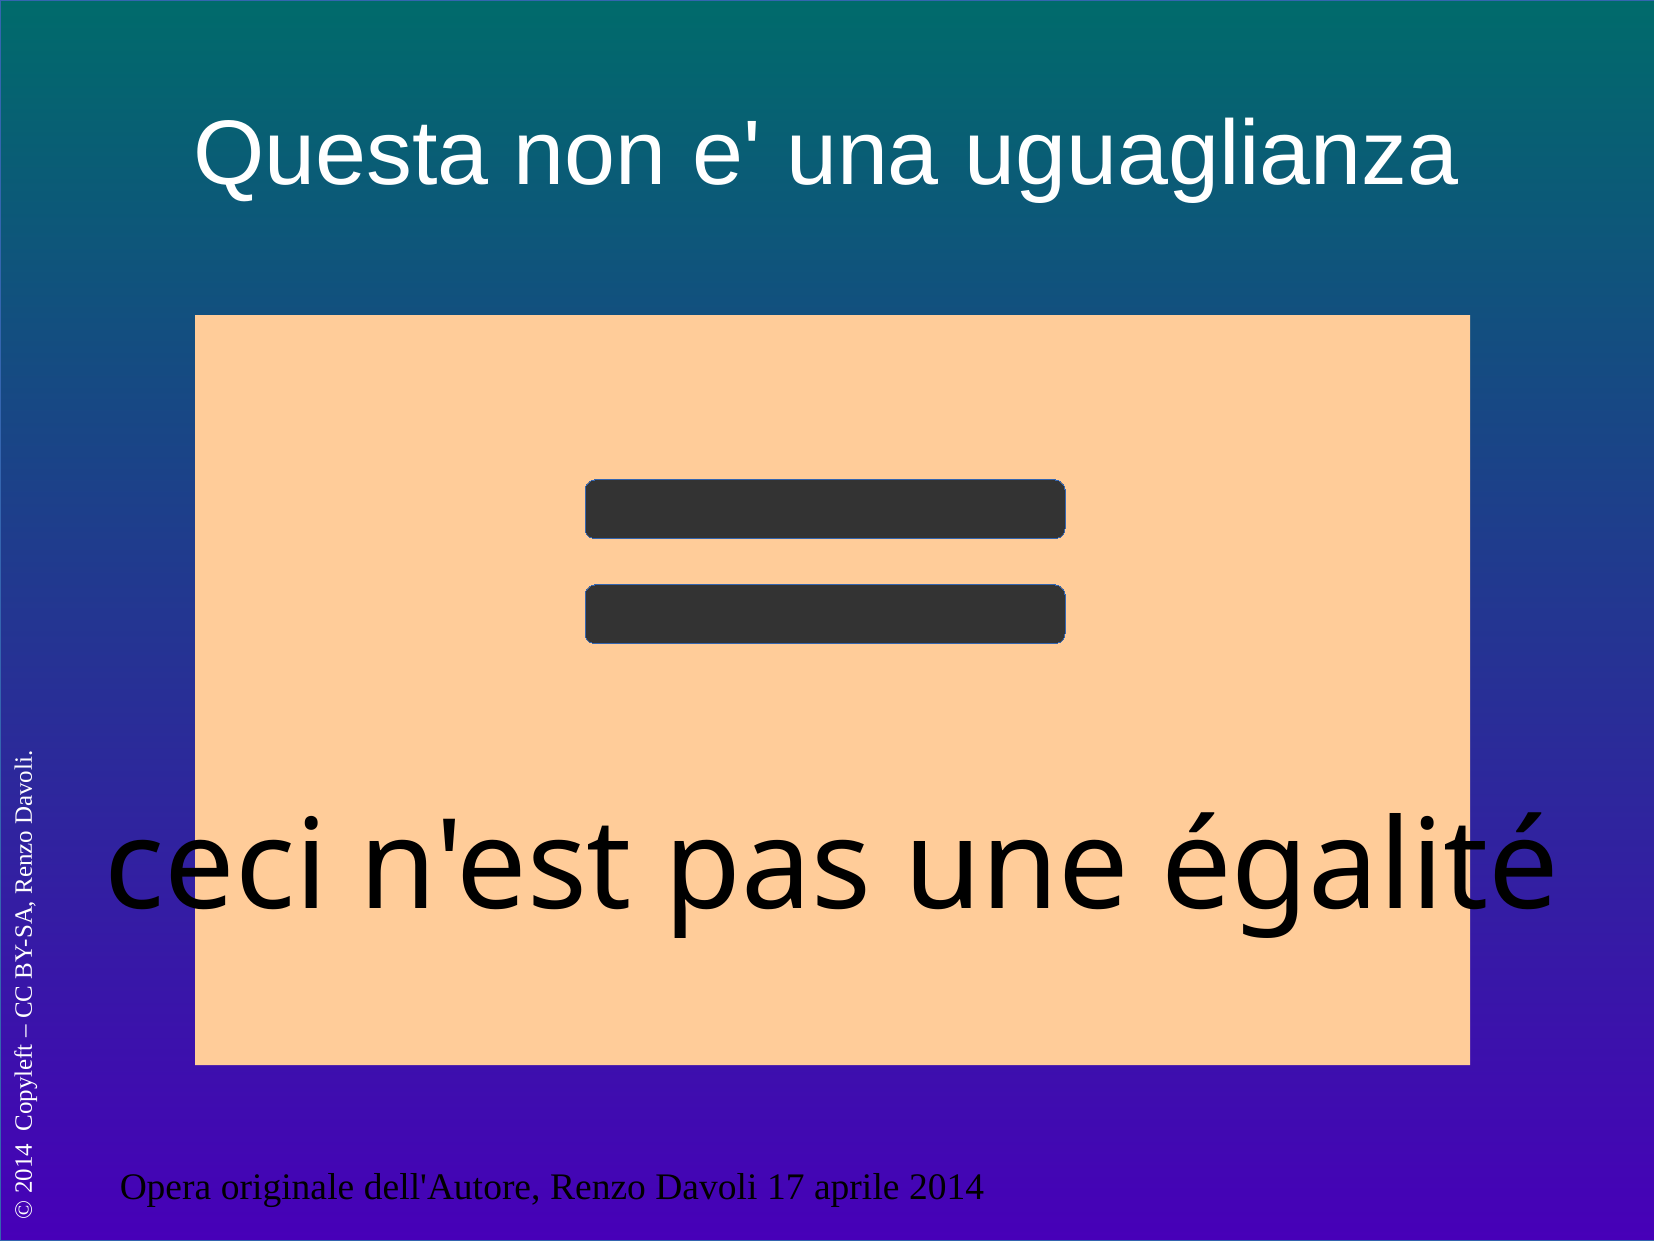

# Questa non e' una uguaglianza
ceci n'est pas une égalité
Opera originale dell'Autore, Renzo Davoli 17 aprile 2014